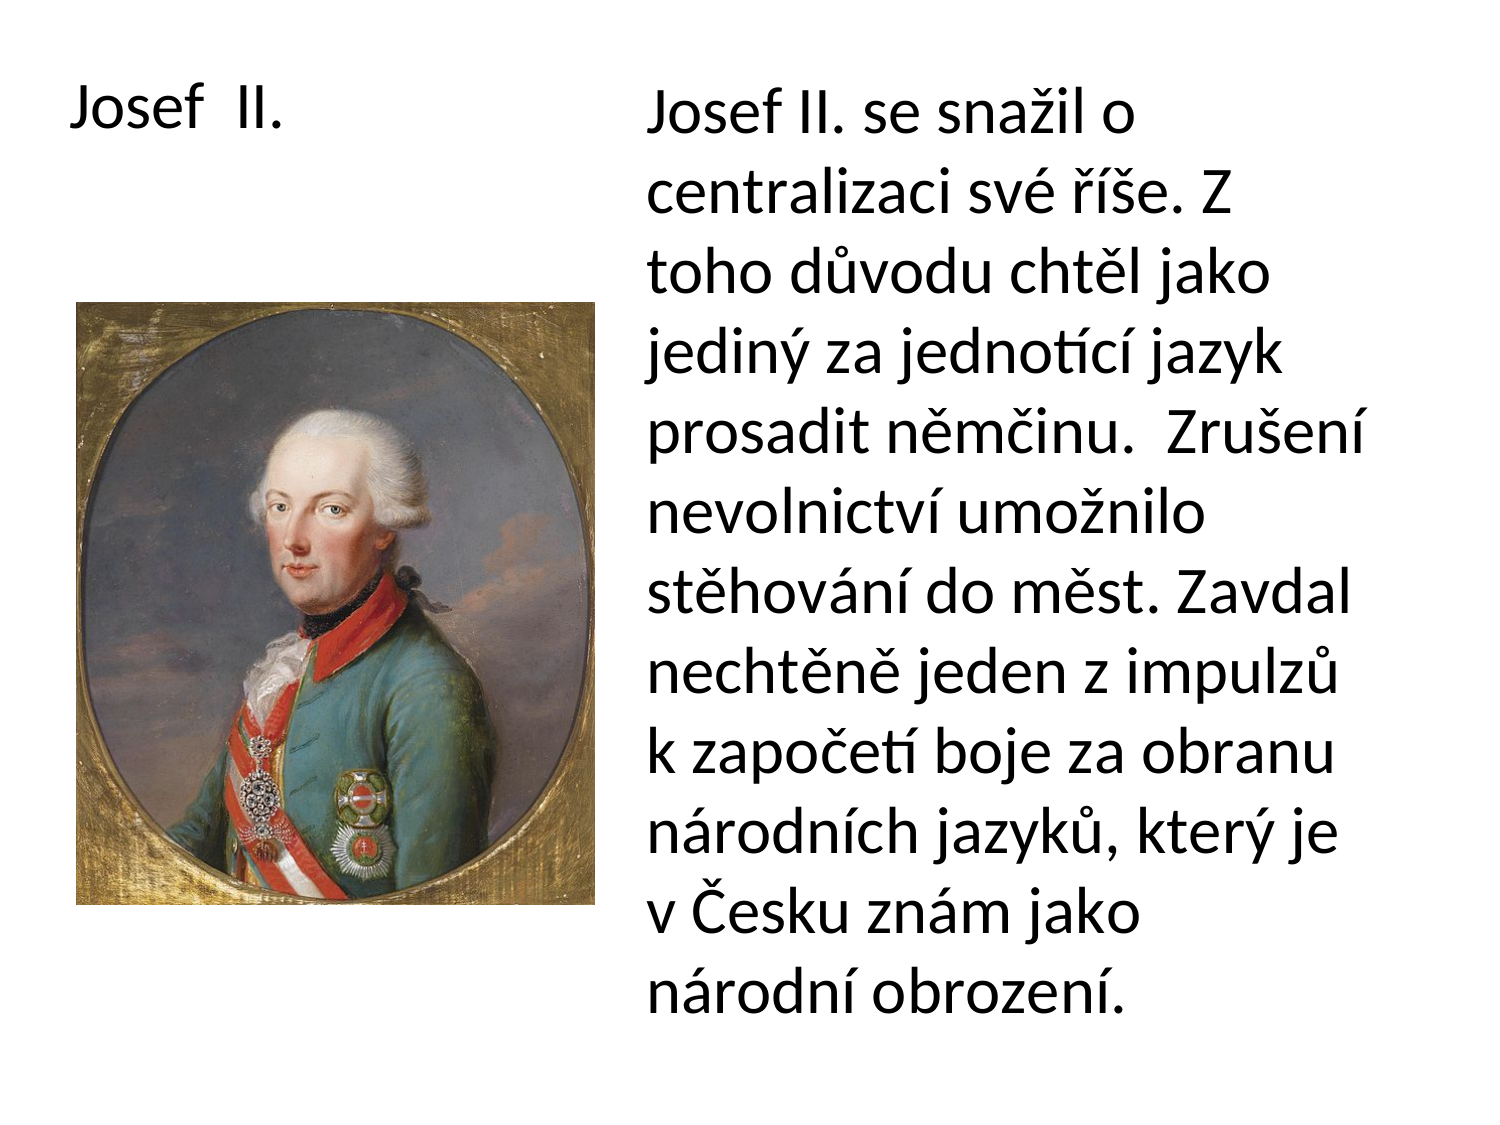

Josef II.
Josef II. se snažil o centralizaci své říše. Z toho důvodu chtěl jako jediný za jednotící jazyk prosadit němčinu. Zrušení nevolnictví umožnilo stěhování do měst. Zavdal nechtěně jeden z impulzů k započetí boje za obranu národních jazyků, který je v Česku znám jako národní obrození.